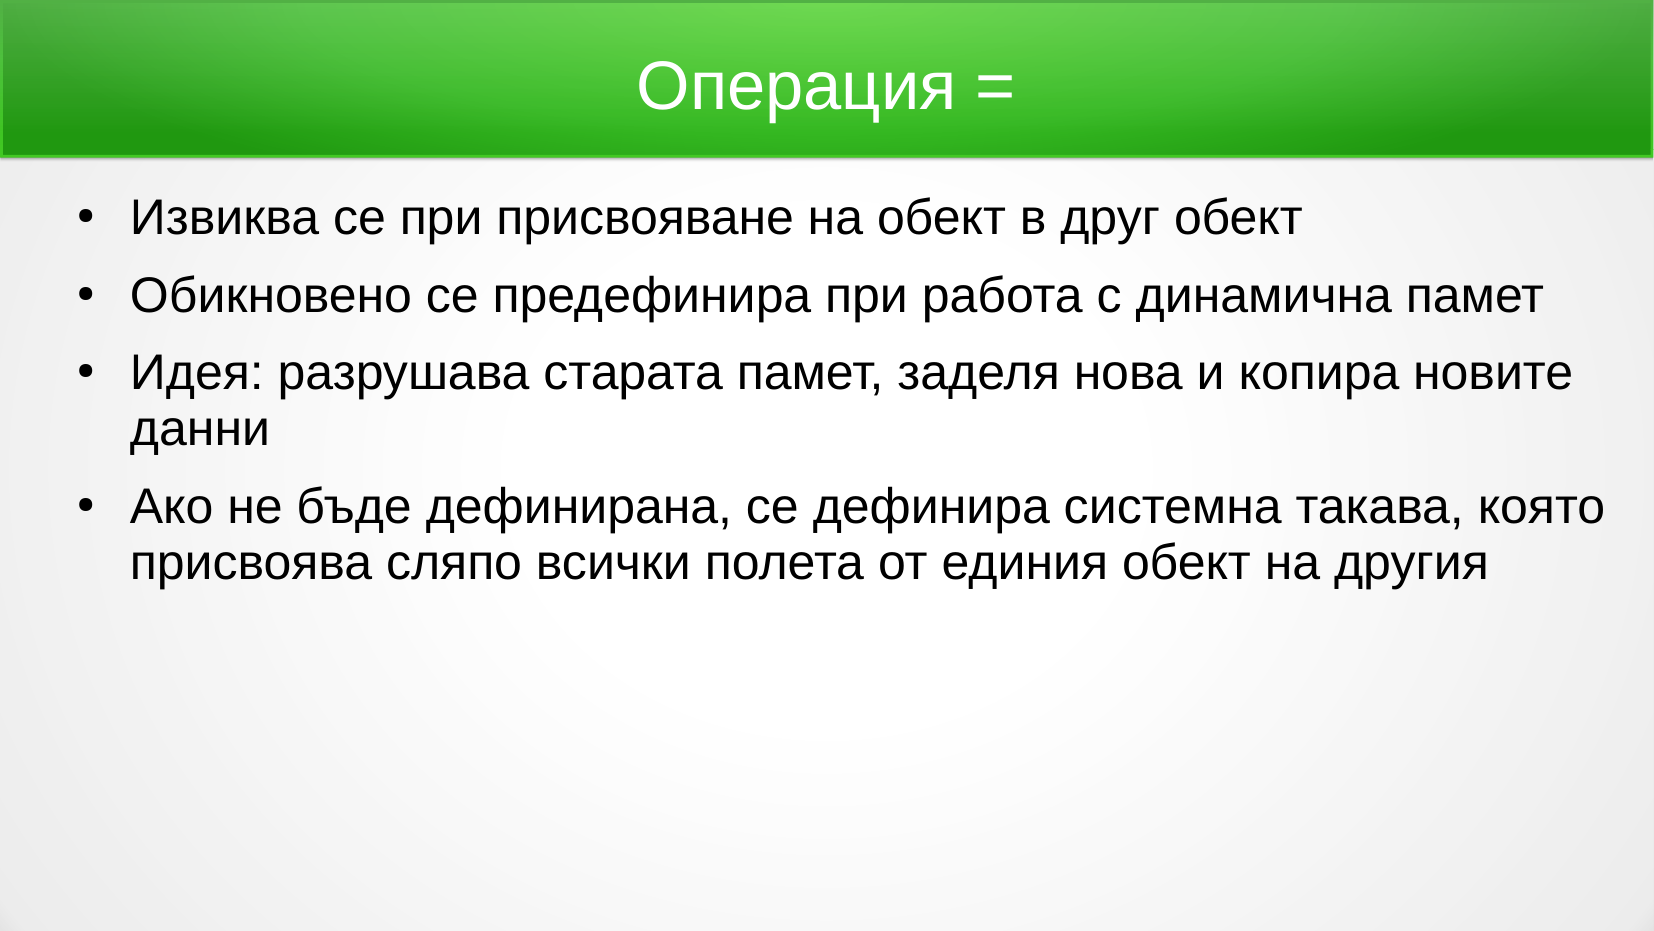

# Операция =
Извиква се при присвояване на обект в друг обект
Обикновено се предефинира при работа с динамична памет
Идея: разрушава старата памет, заделя нова и копира новите данни
Ако не бъде дефинирана, се дефинира системна такава, която присвоява сляпо всички полета от единия обект на другия